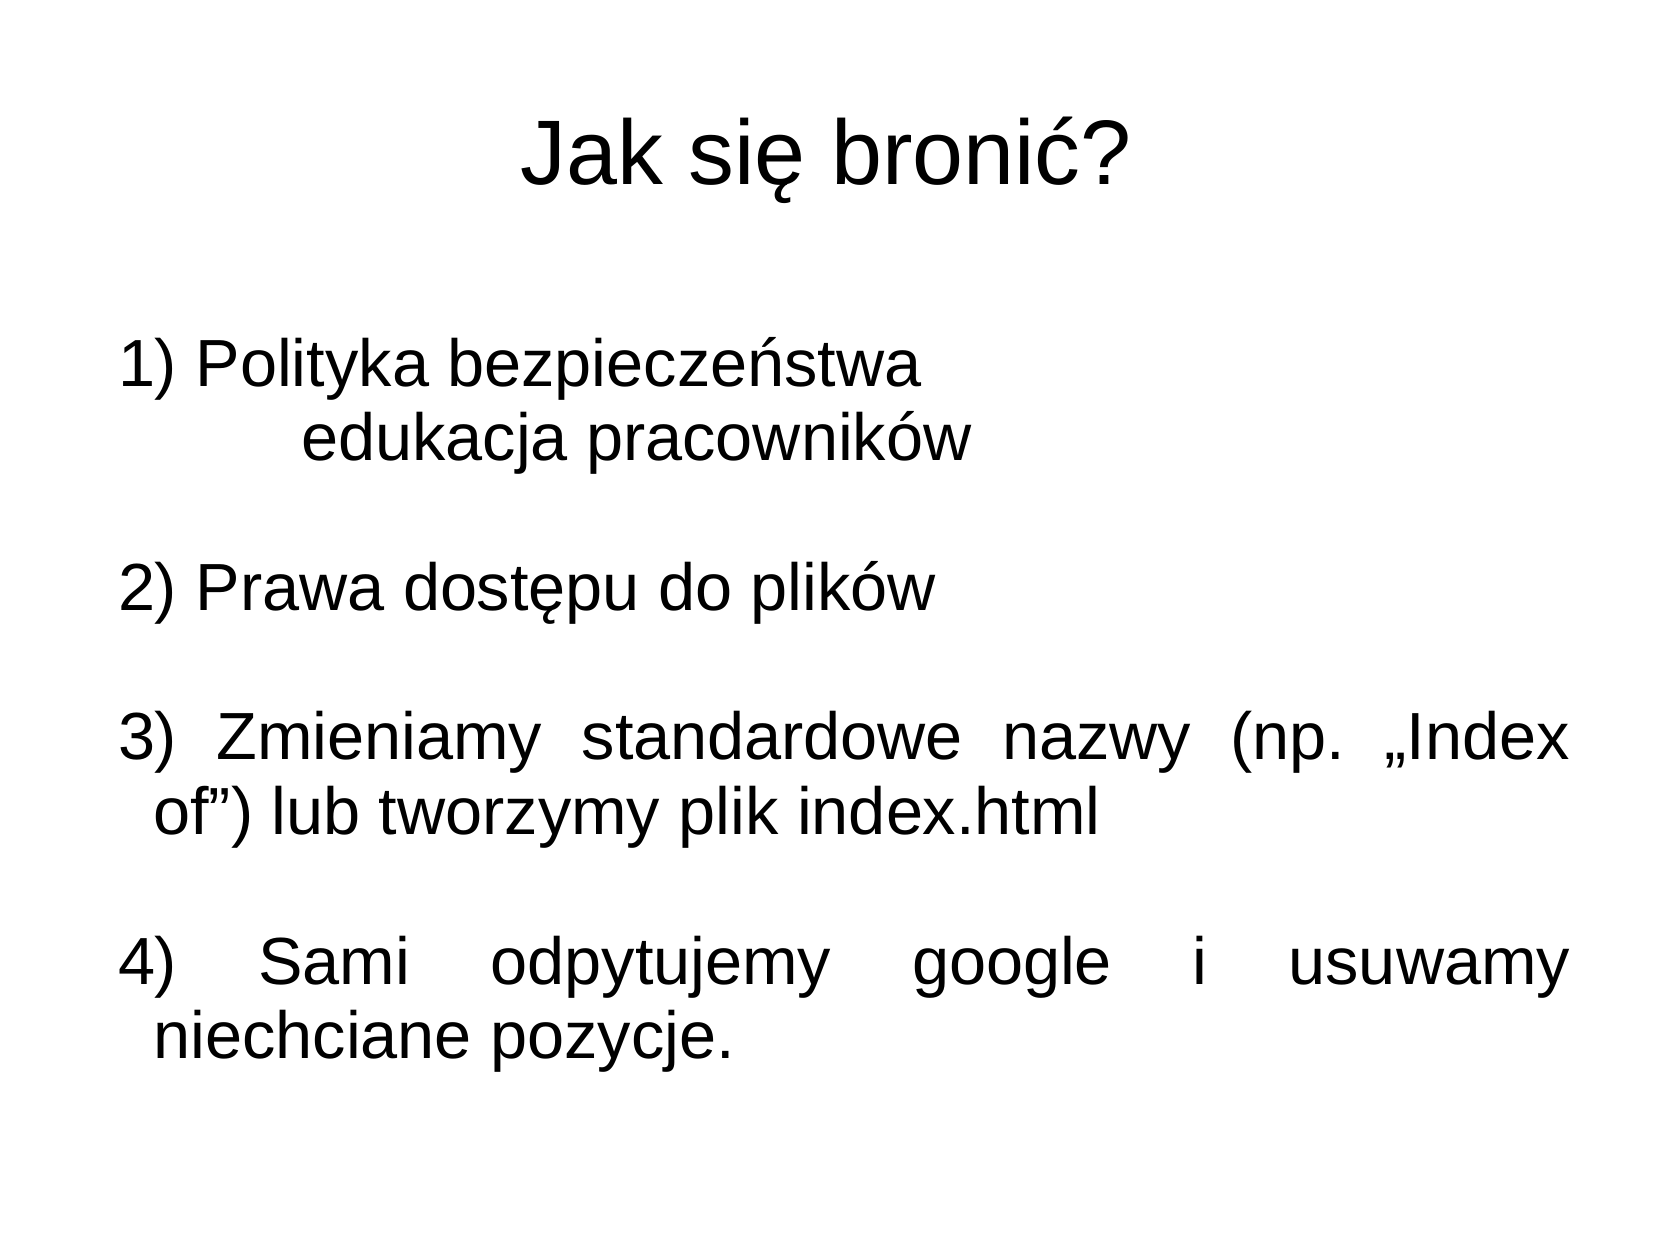

# Jak się bronić?
1) Polityka bezpieczeństwa
		edukacja pracowników
2) Prawa dostępu do plików
3) Zmieniamy standardowe nazwy (np. „Index of”) lub tworzymy plik index.html
4) Sami odpytujemy google i usuwamy niechciane pozycje.